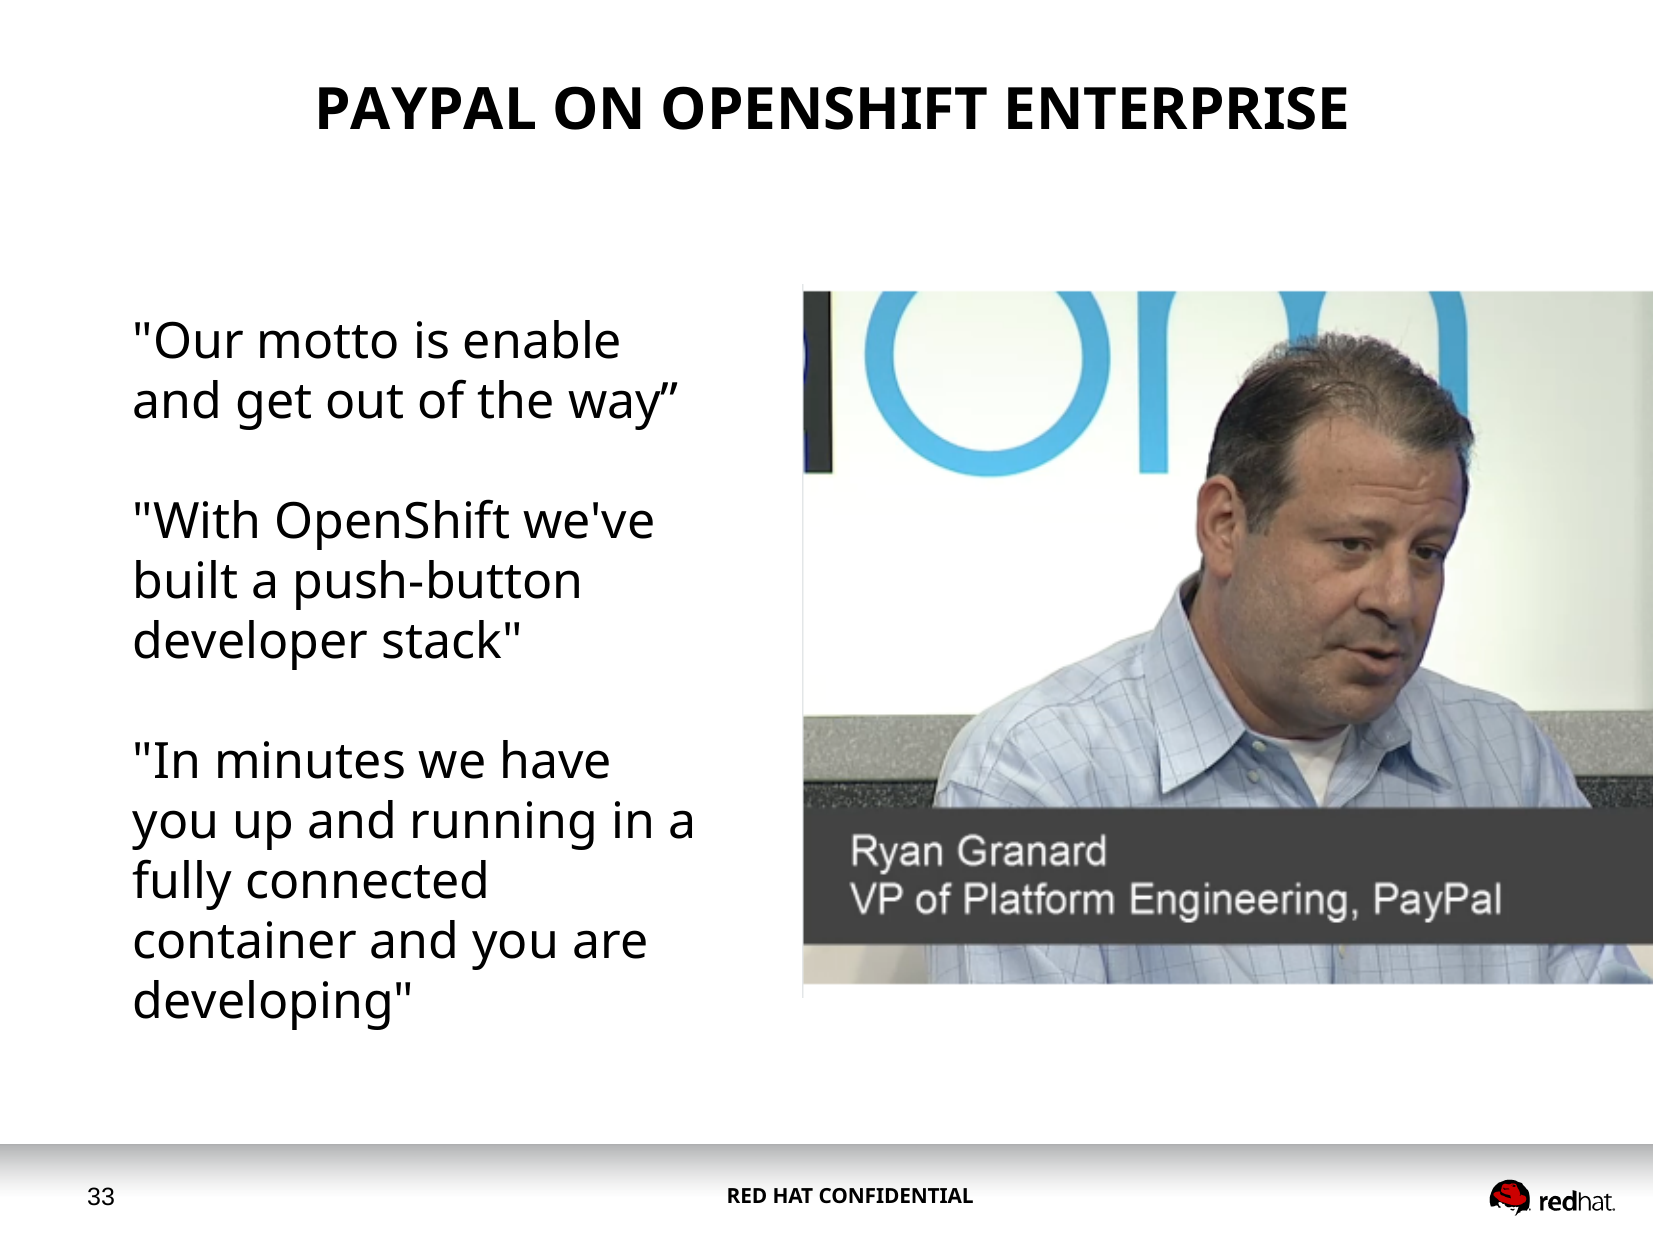

PAYPAL ON OPENSHIFT ENTERPRISE
"Our motto is enable and get out of the way”
"With OpenShift we've built a push-button developer stack"
"In minutes we have you up and running in a fully connected container and you are developing"